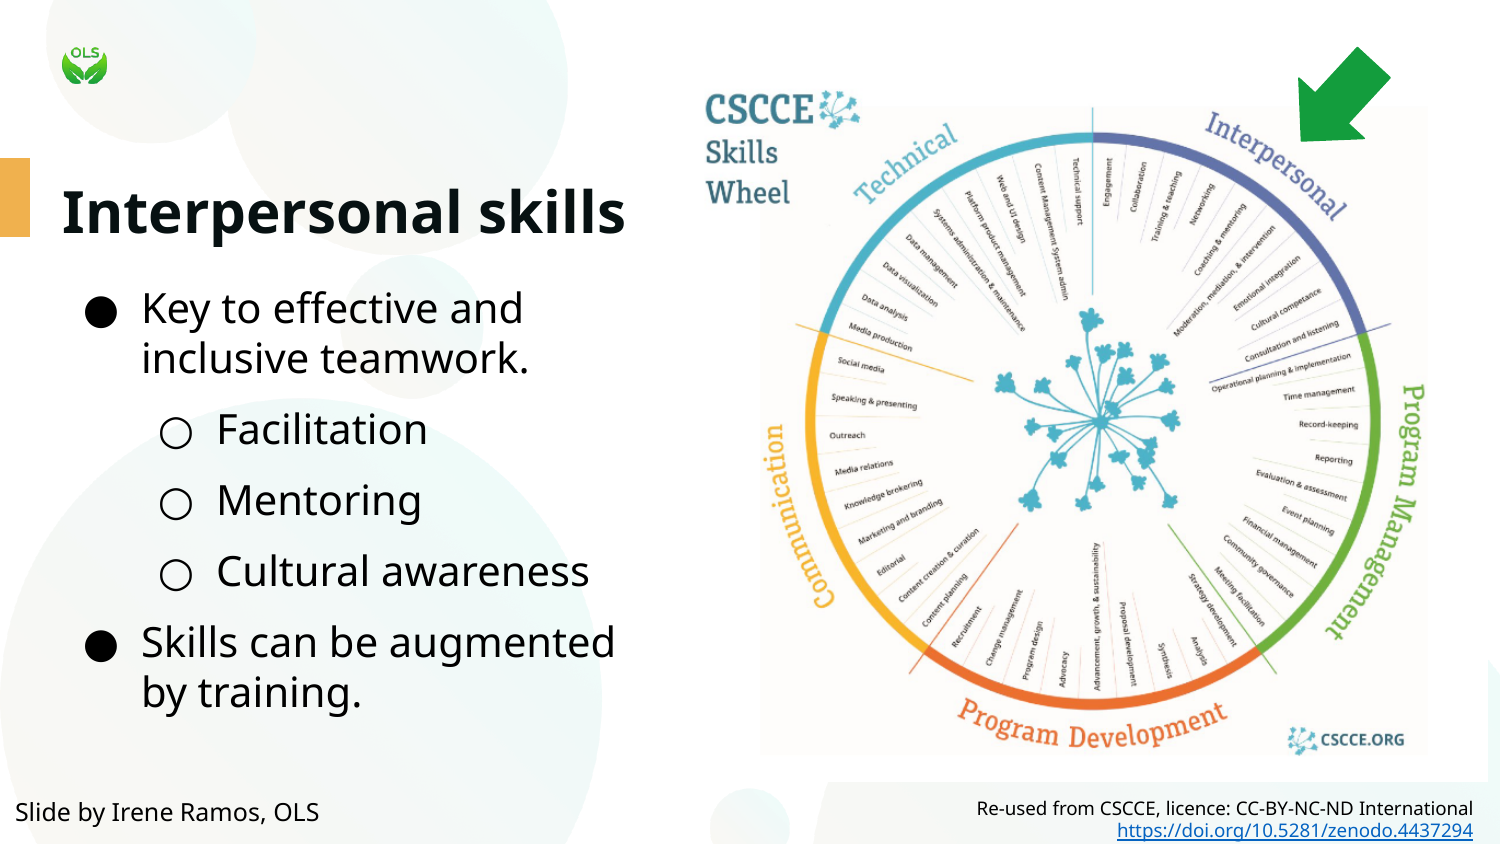

Interpersonal skills
# Key to effective and inclusive teamwork.
Facilitation
Mentoring
Cultural awareness
Skills can be augmented by training.
Slide by Irene Ramos, OLS
 Re-used from CSCCE, licence: CC-BY-NC-ND International
https://doi.org/10.5281/zenodo.4437294